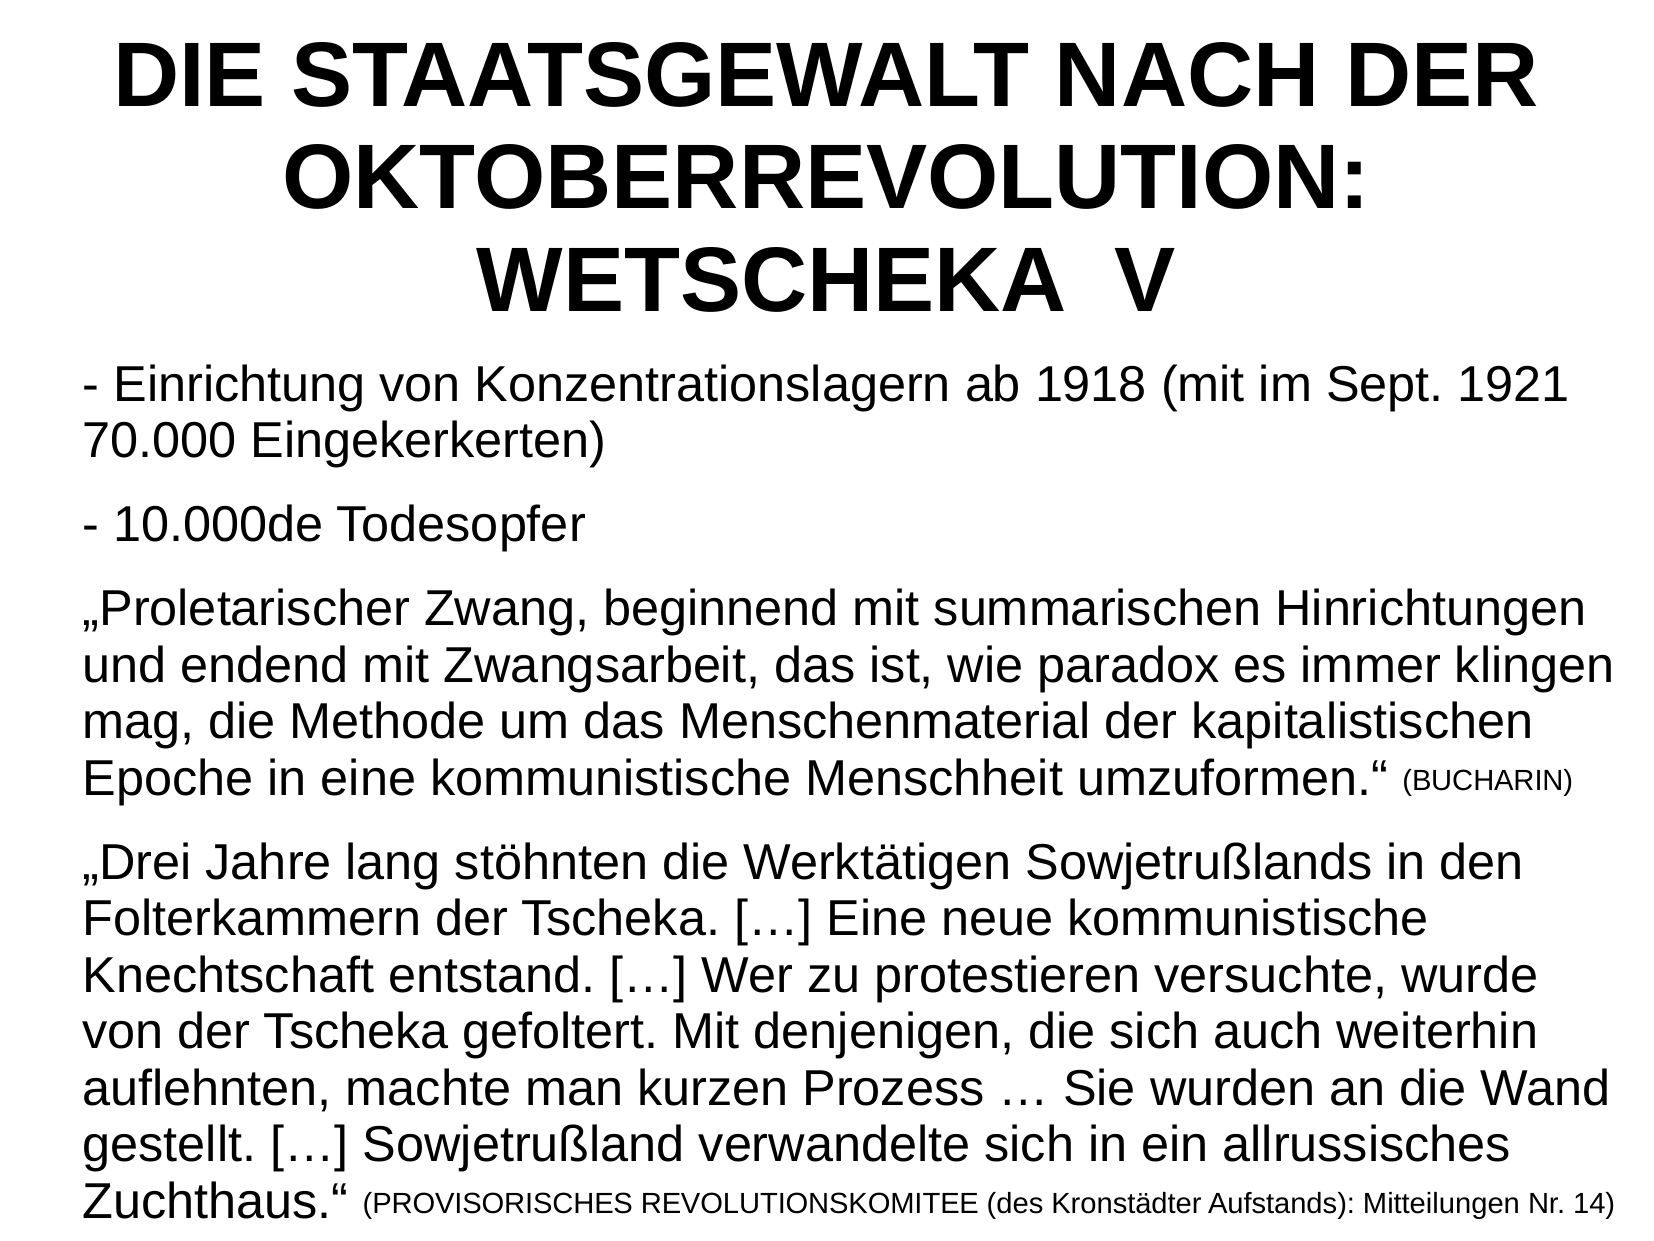

# DIE STAATSGEWALT NACH DER OKTOBERREVOLUTION: WETSCHEKA V
- Einrichtung von Konzentrationslagern ab 1918 (mit im Sept. 1921 70.000 Eingekerkerten)
- 10.000de Todesopfer
„Proletarischer Zwang, beginnend mit summarischen Hinrichtungen und endend mit Zwangsarbeit, das ist, wie paradox es immer klingen mag, die Methode um das Menschenmaterial der kapitalistischen Epoche in eine kommunistische Menschheit umzuformen.“ (BUCHARIN)
„Drei Jahre lang stöhnten die Werktätigen Sowjetrußlands in den Folterkammern der Tscheka. […] Eine neue kommunistische Knechtschaft entstand. […] Wer zu protestieren versuchte, wurde von der Tscheka gefoltert. Mit denjenigen, die sich auch weiterhin auflehnten, machte man kurzen Prozess … Sie wurden an die Wand gestellt. […] Sowjetrußland verwandelte sich in ein allrussisches Zuchthaus.“ (PROVISORISCHES REVOLUTIONSKOMITEE (des Kronstädter Aufstands): Mitteilungen Nr. 14)